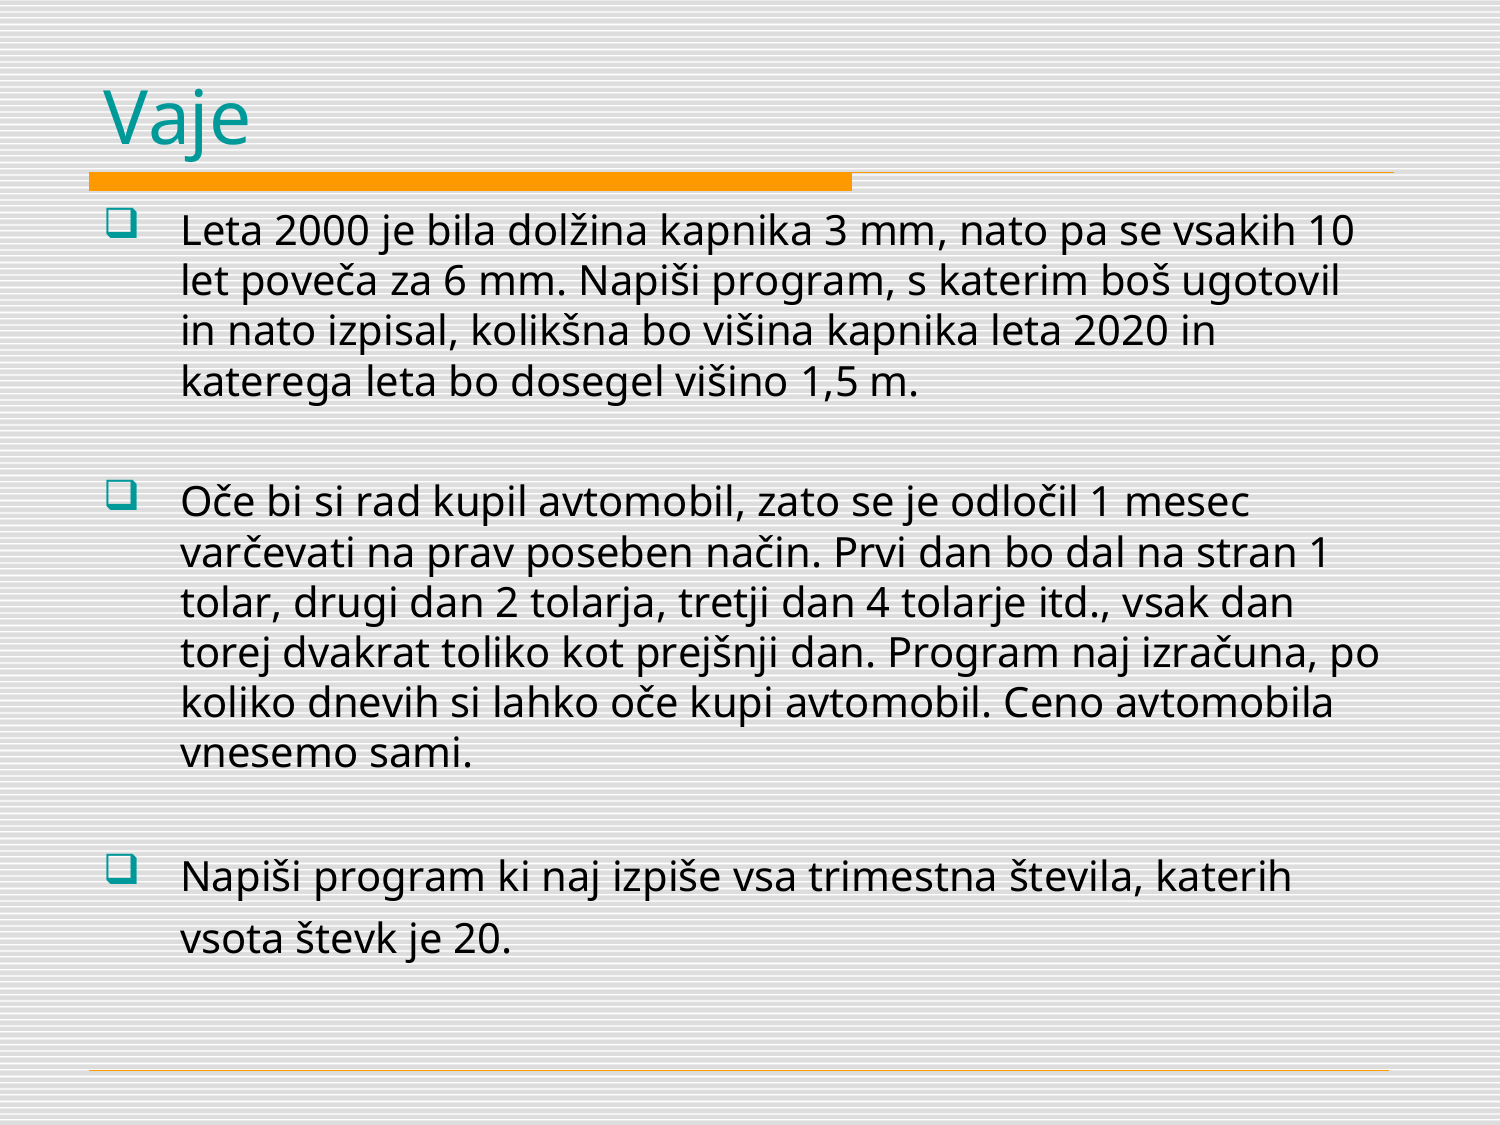

# Vaje
Leta 2000 je bila dolžina kapnika 3 mm, nato pa se vsakih 10 let poveča za 6 mm. Napiši program, s katerim boš ugotovil in nato izpisal, kolikšna bo višina kapnika leta 2020 in katerega leta bo dosegel višino 1,5 m.
Oče bi si rad kupil avtomobil, zato se je odločil 1 mesec varčevati na prav poseben način. Prvi dan bo dal na stran 1 tolar, drugi dan 2 tolarja, tretji dan 4 tolarje itd., vsak dan torej dvakrat toliko kot prejšnji dan. Program naj izračuna, po koliko dnevih si lahko oče kupi avtomobil. Ceno avtomobila vnesemo sami.
Napiši program ki naj izpiše vsa trimestna števila, katerih vsota števk je 20.